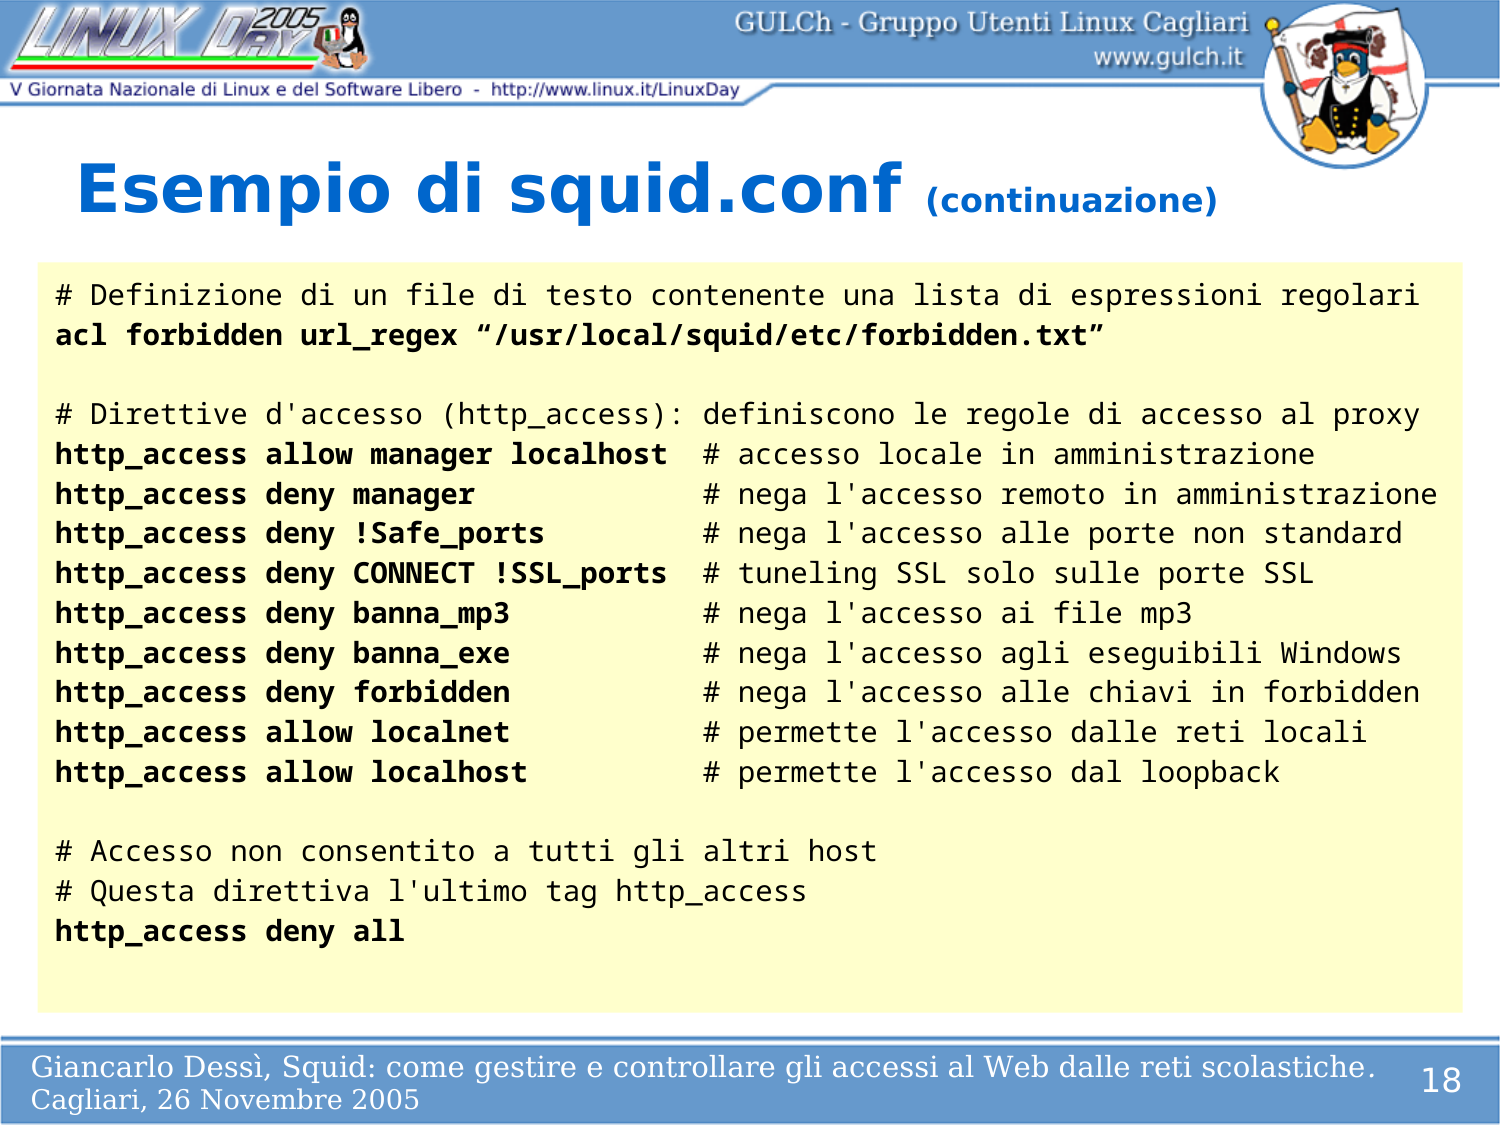

Esempio di squid.conf (continuazione)
# Definizione di un file di testo contenente una lista di espressioni regolari
acl forbidden url_regex “/usr/local/squid/etc/forbidden.txt”
# Direttive d'accesso (http_access): definiscono le regole di accesso al proxy
http_access allow manager localhost # accesso locale in amministrazione
http_access deny manager # nega l'accesso remoto in amministrazione
http_access deny !Safe_ports # nega l'accesso alle porte non standard
http_access deny CONNECT !SSL_ports # tuneling SSL solo sulle porte SSL
http_access deny banna_mp3 # nega l'accesso ai file mp3
http_access deny banna_exe # nega l'accesso agli eseguibili Windows
http_access deny forbidden # nega l'accesso alle chiavi in forbidden
http_access allow localnet # permette l'accesso dalle reti locali
http_access allow localhost # permette l'accesso dal loopback
# Accesso non consentito a tutti gli altri host
# Questa direttiva l'ultimo tag http_access
http_access deny all